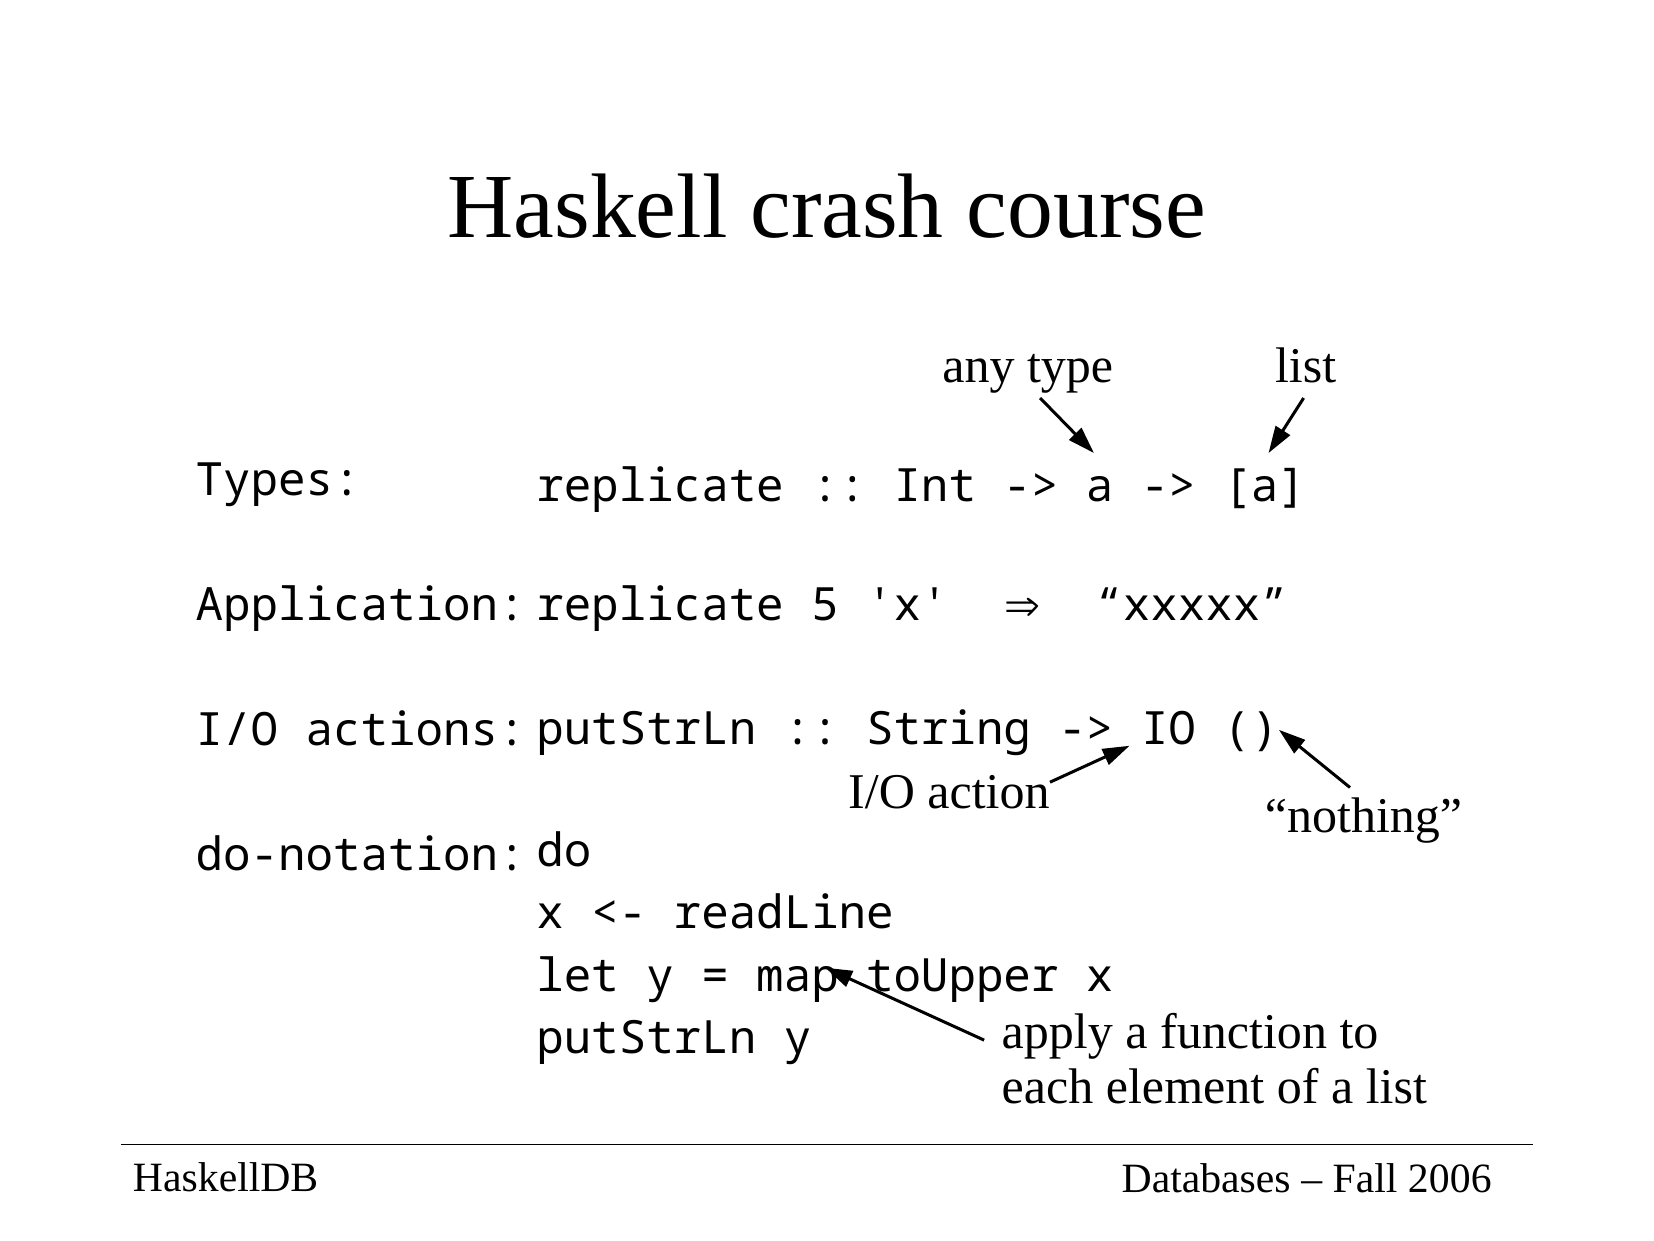

# Haskell crash course
any type
list
Types:
Application:
I/O actions:
do-notation:
replicate :: Int -> a -> [a]
replicate 5 'x' ⇒ “xxxxx”
putStrLn :: String -> IO ()
I/O action
“nothing”
do
x <- readLine
let y = map toUpper x
putStrLn y
apply a function to
each element of a list